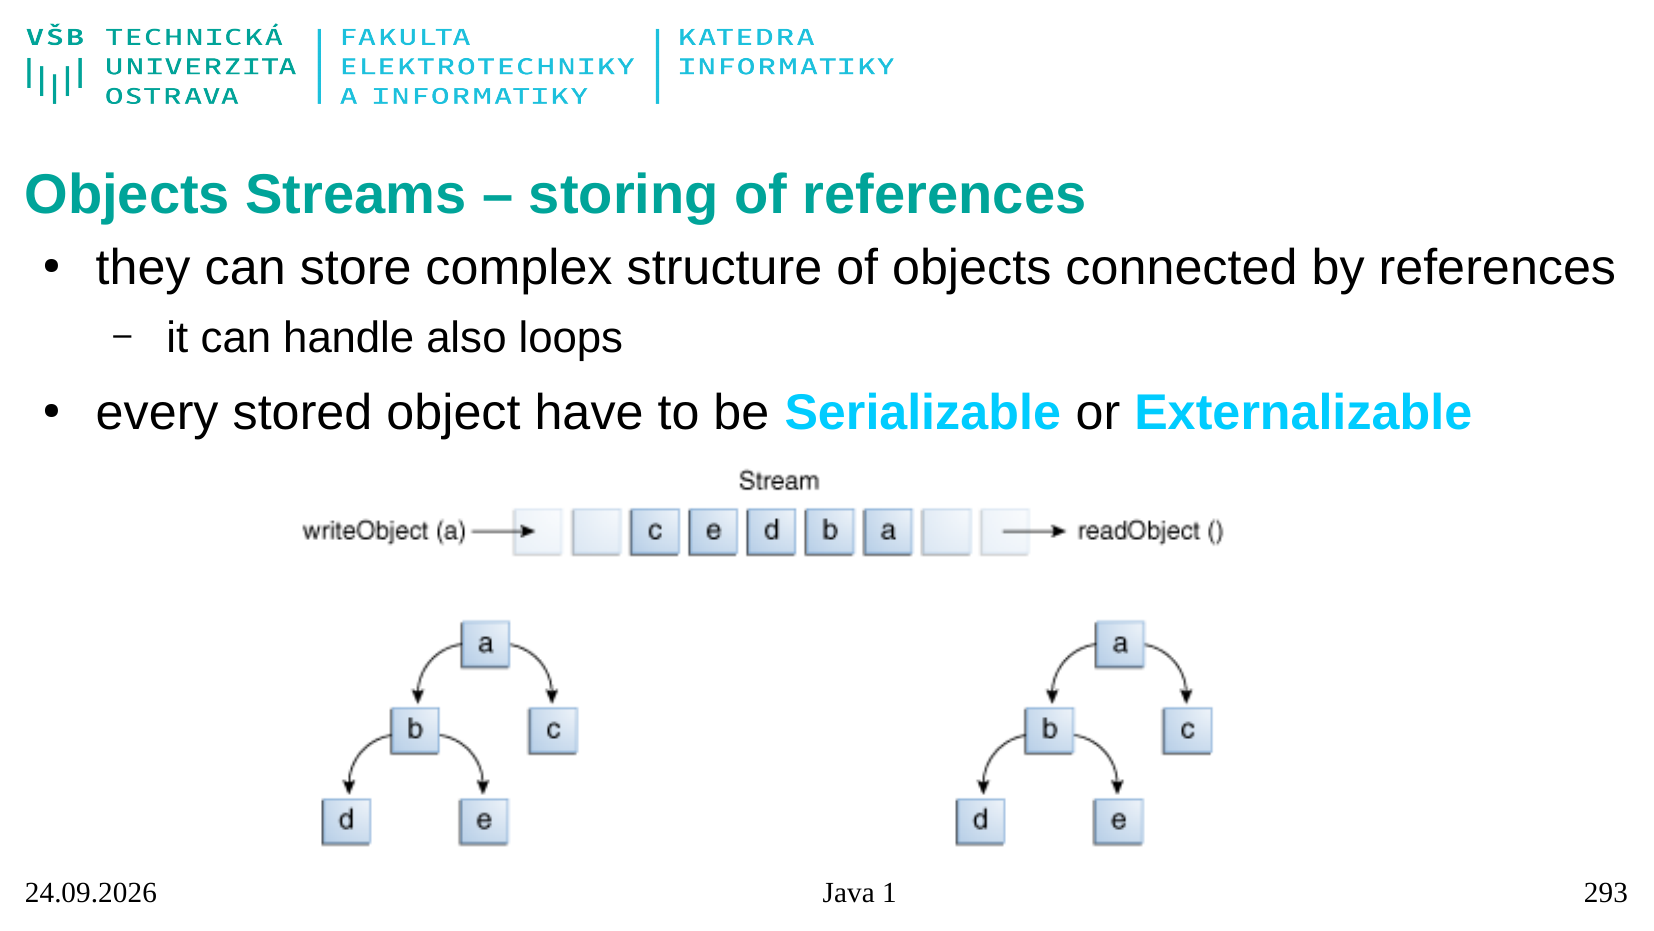

# Objects Streams – storing of references
they can store complex structure of objects connected by references
it can handle also loops
every stored object have to be Serializable or Externalizable
Java 1
293